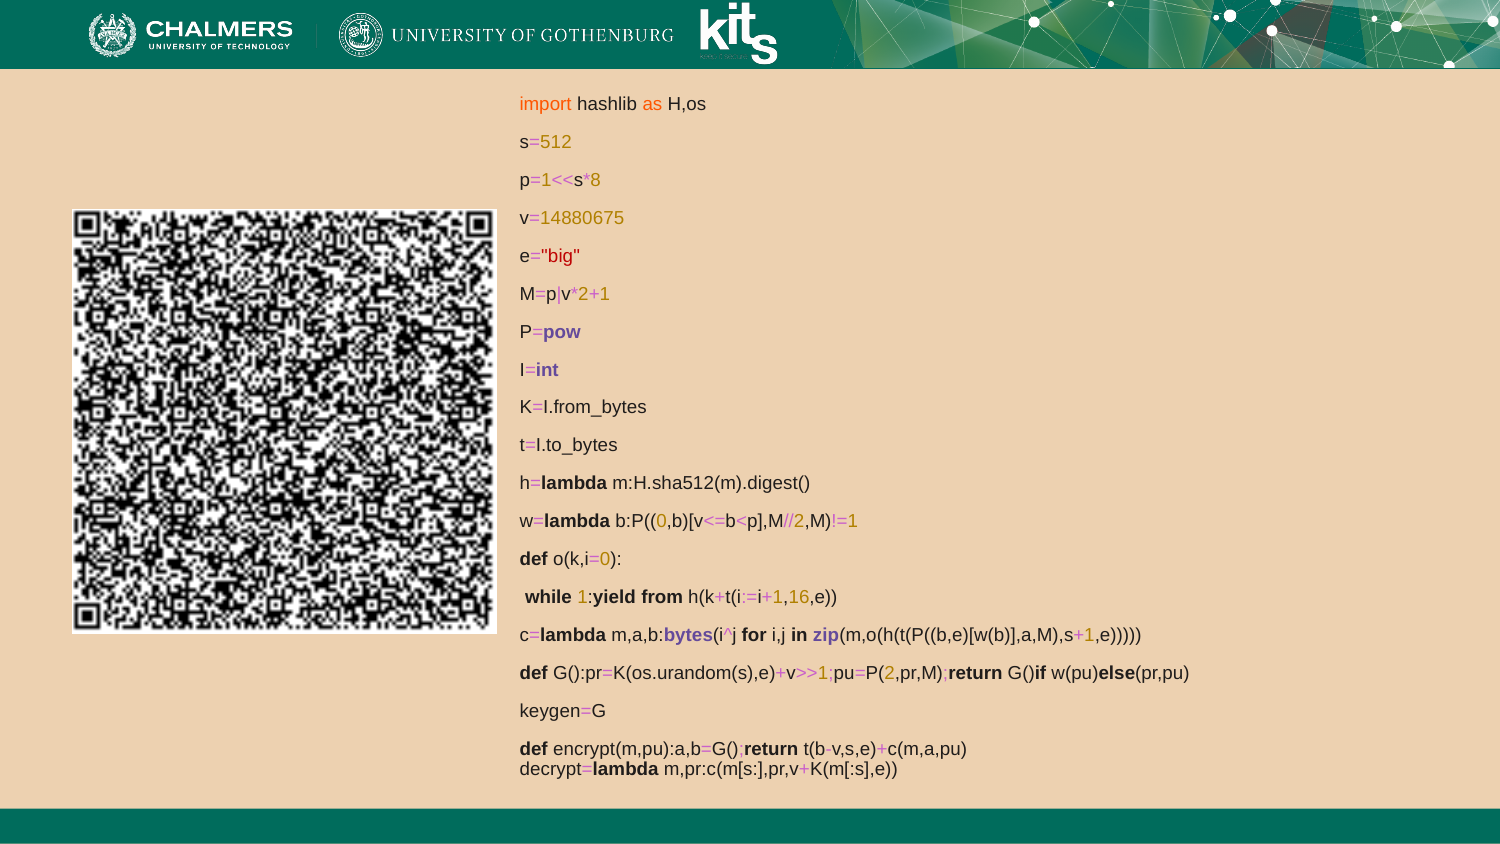

# import hashlib as H,os
s=512
p=1<<s*8
v=14880675
e="big"
M=p|v*2+1
P=pow
I=int
K=I.from_bytes
t=I.to_bytes
h=lambda m:H.sha512(m).digest()
w=lambda b:P((0,b)[v<=b<p],M//2,M)!=1
def o(k,i=0):
 while 1:yield from h(k+t(i:=i+1,16,e))
c=lambda m,a,b:bytes(i^j for i,j in zip(m,o(h(t(P((b,e)[w(b)],a,M),s+1,e)))))
def G():pr=K(os.urandom(s),e)+v>>1;pu=P(2,pr,M);return G()if w(pu)else(pr,pu)
keygen=G
def encrypt(m,pu):a,b=G();return t(b-v,s,e)+c(m,a,pu)
decrypt=lambda m,pr:c(m[s:],pr,v+K(m[:s],e))